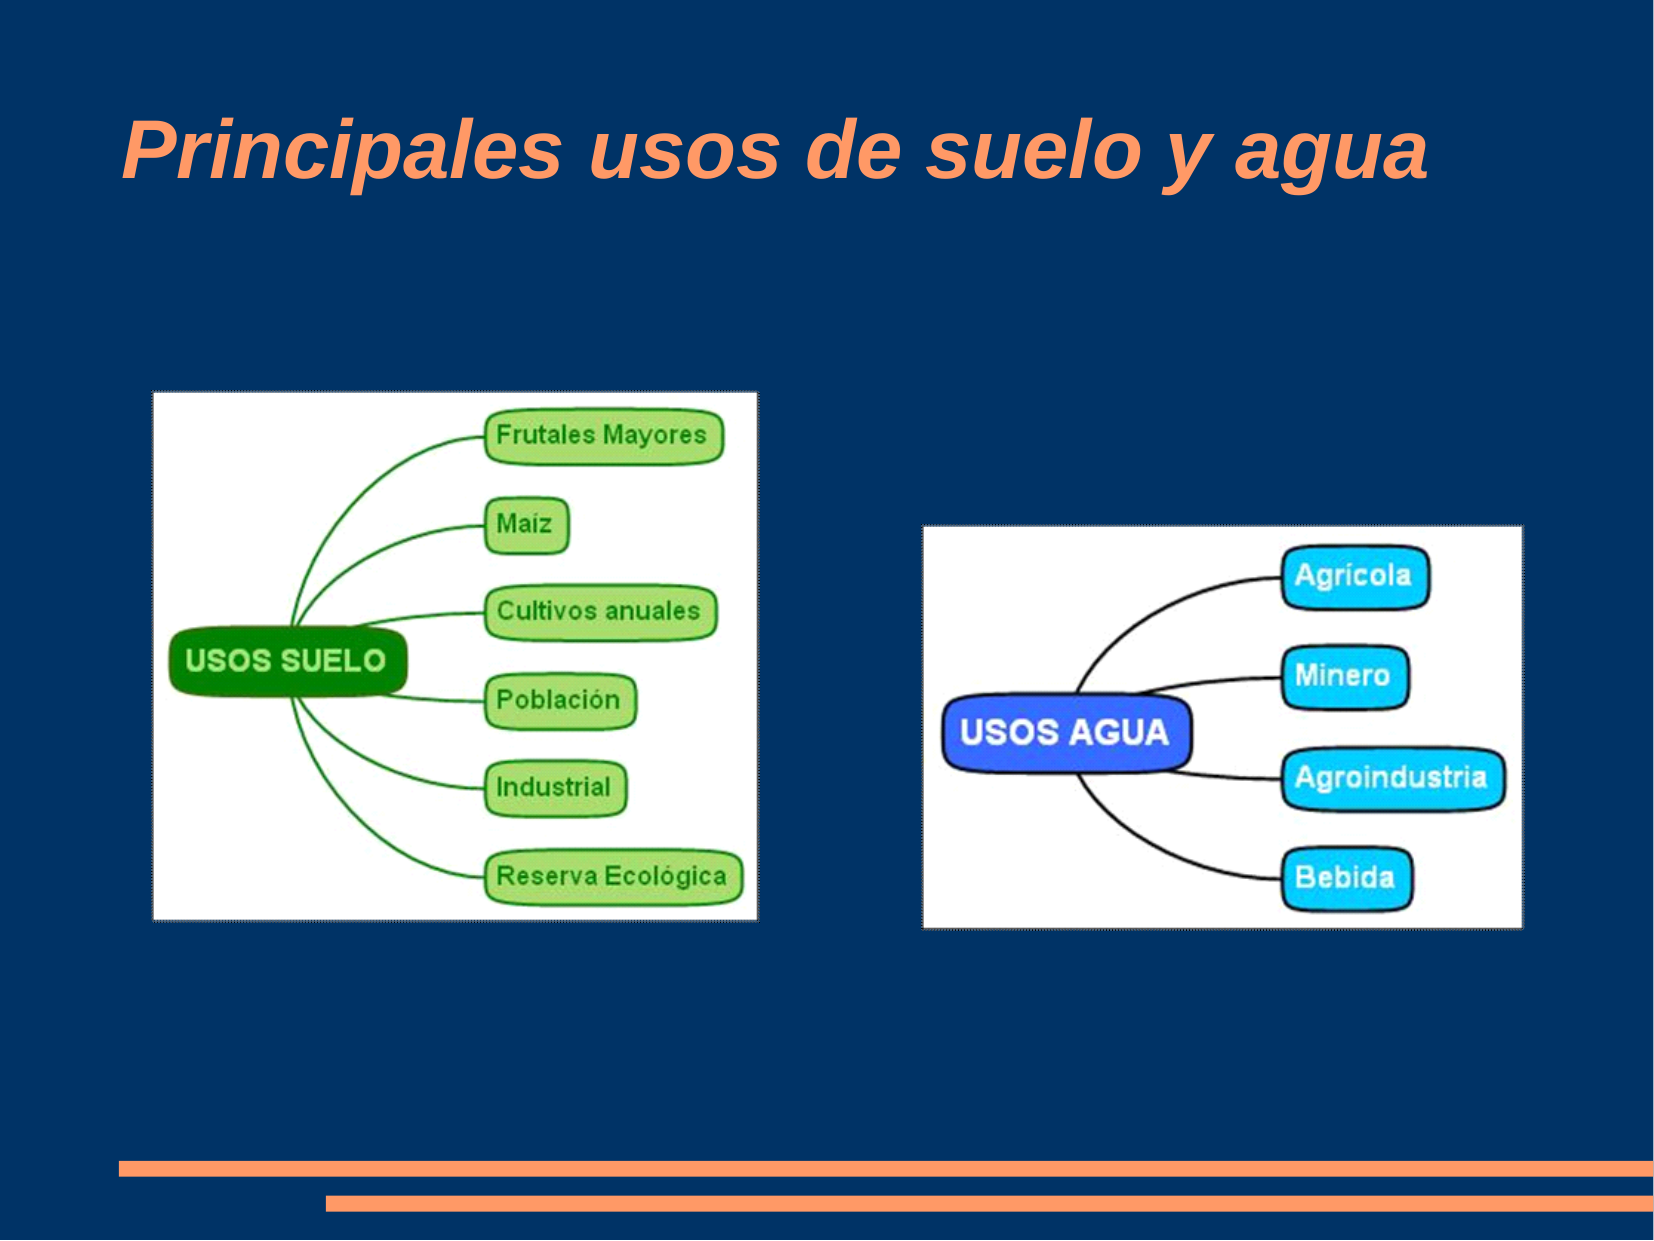

# Principales usos de suelo y agua